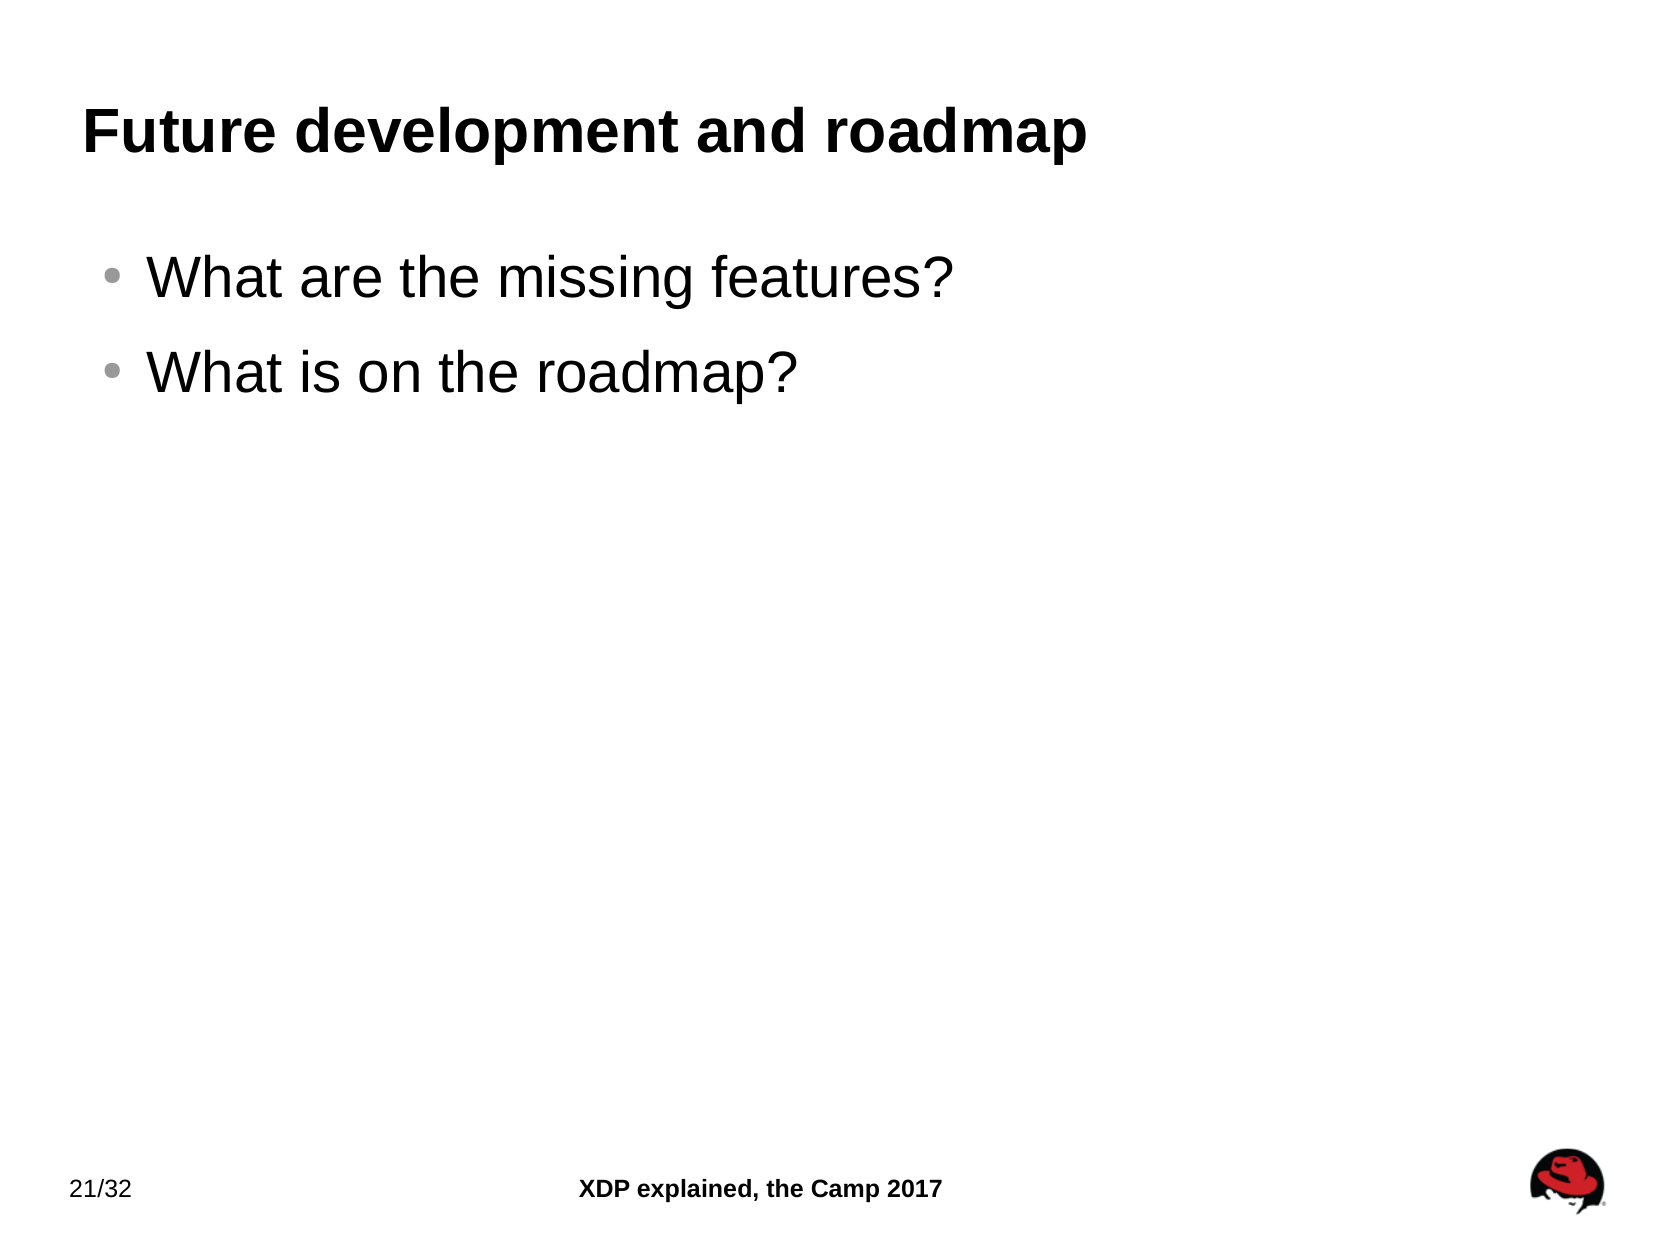

# Future development and roadmap
What are the missing features?
What is on the roadmap?